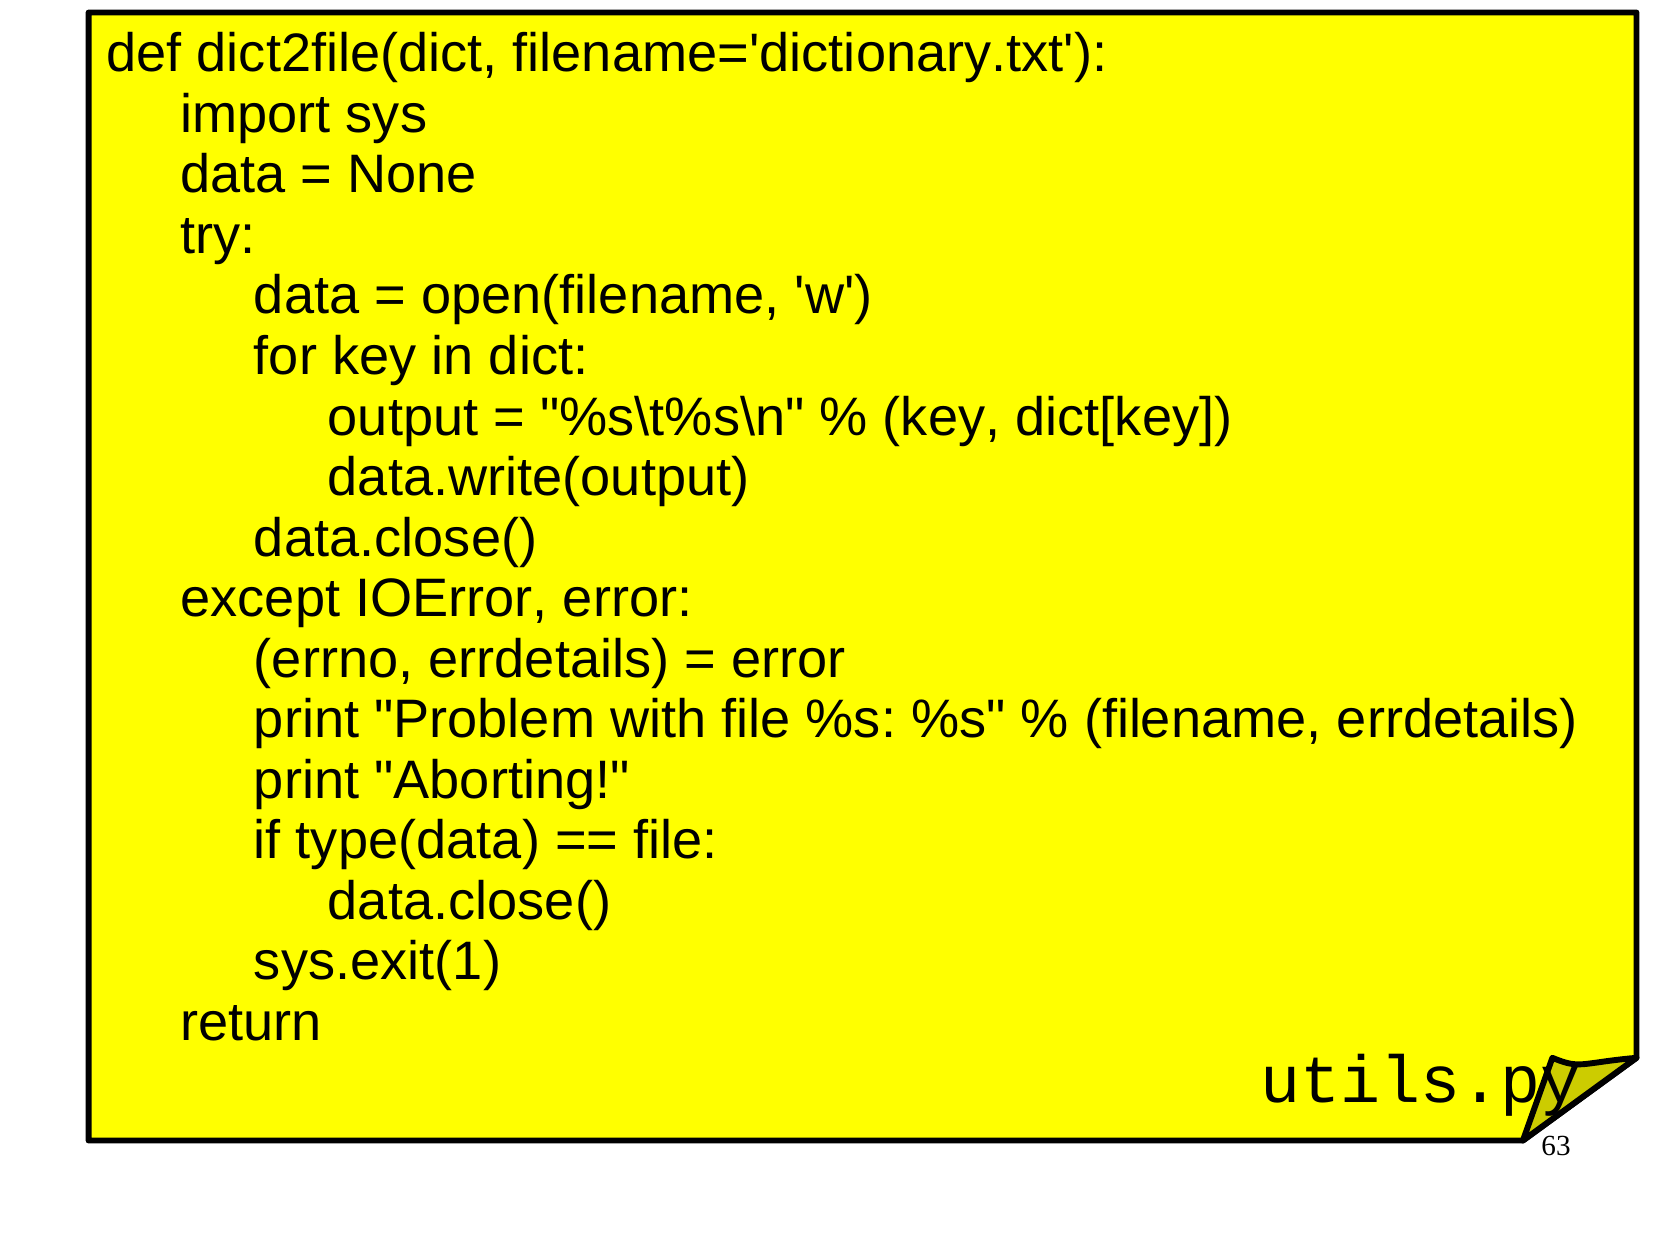

def dict2file(dict, filename='dictionary.txt'):
	import sys
	data = None
	try:
		data = open(filename, 'w')
		for key in dict:
			output = "%s\t%s\n" % (key, dict[key])
			data.write(output)
		data.close()
	except IOError, error:
		(errno, errdetails) = error
		print "Problem with file %s: %s" % (filename, errdetails)
		print "Aborting!"
		if type(data) == file:
			data.close()
		sys.exit(1)
	return
utils.py
63